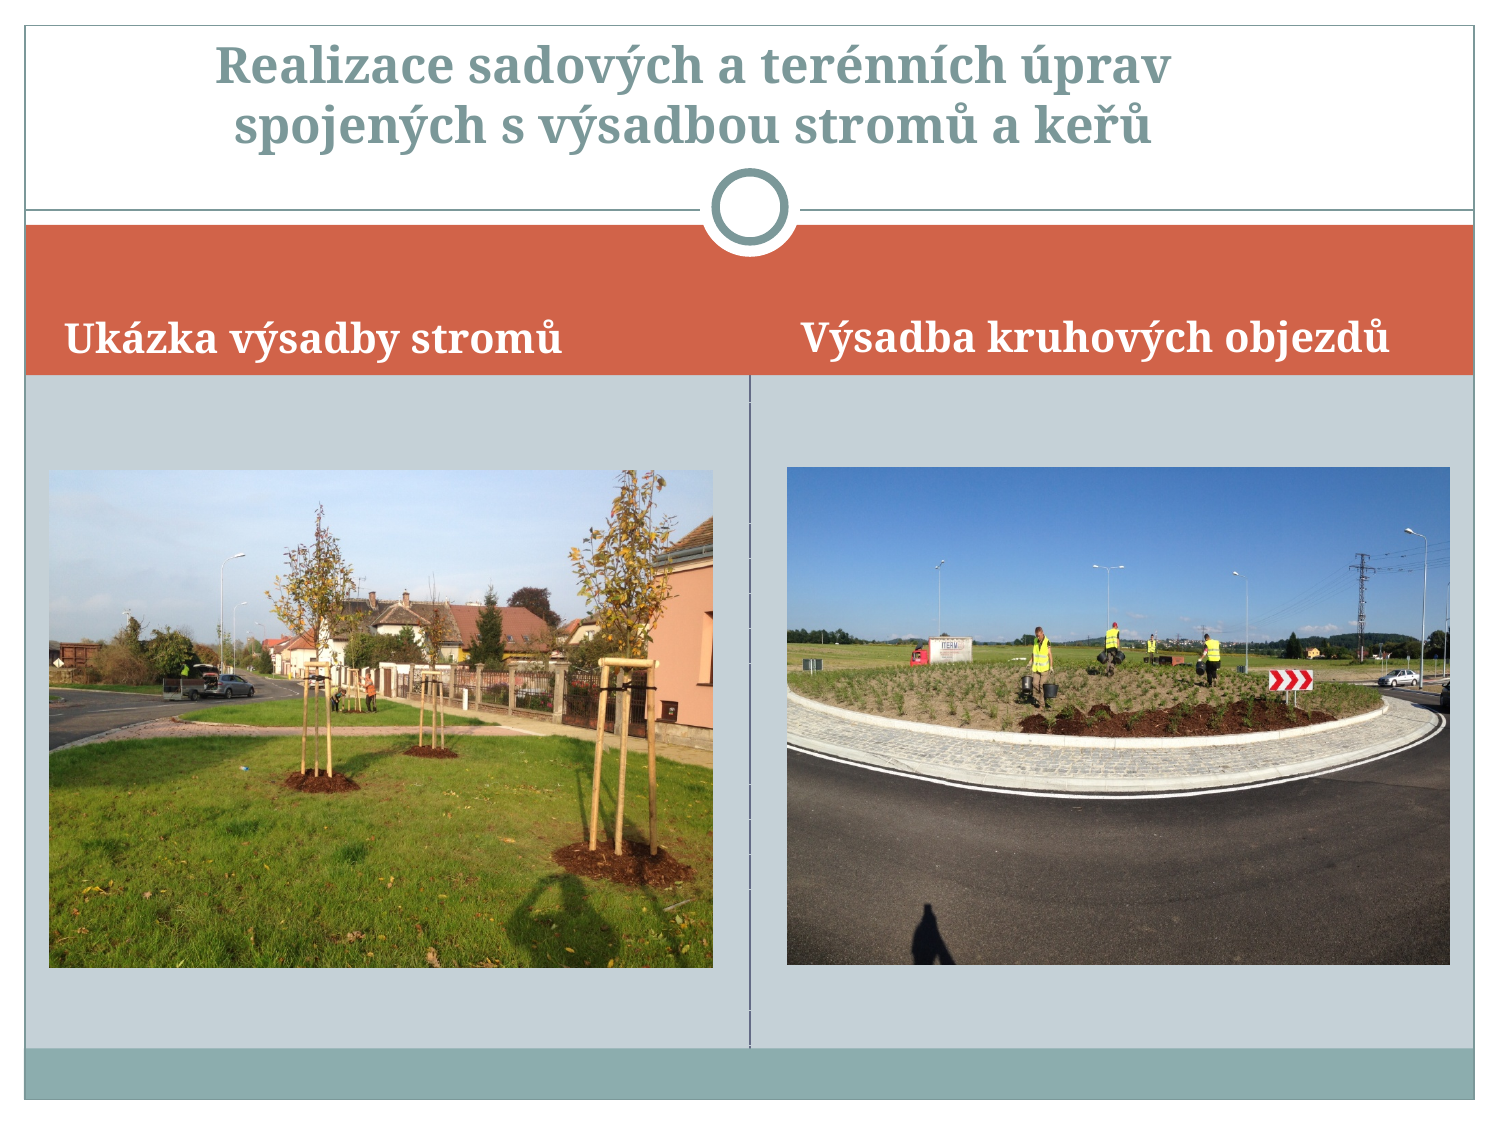

Realizace sadových a terénních úprav spojených s výsadbou stromů a keřů
Výsadba kruhových objezdů
# Ukázka výsadby stromů